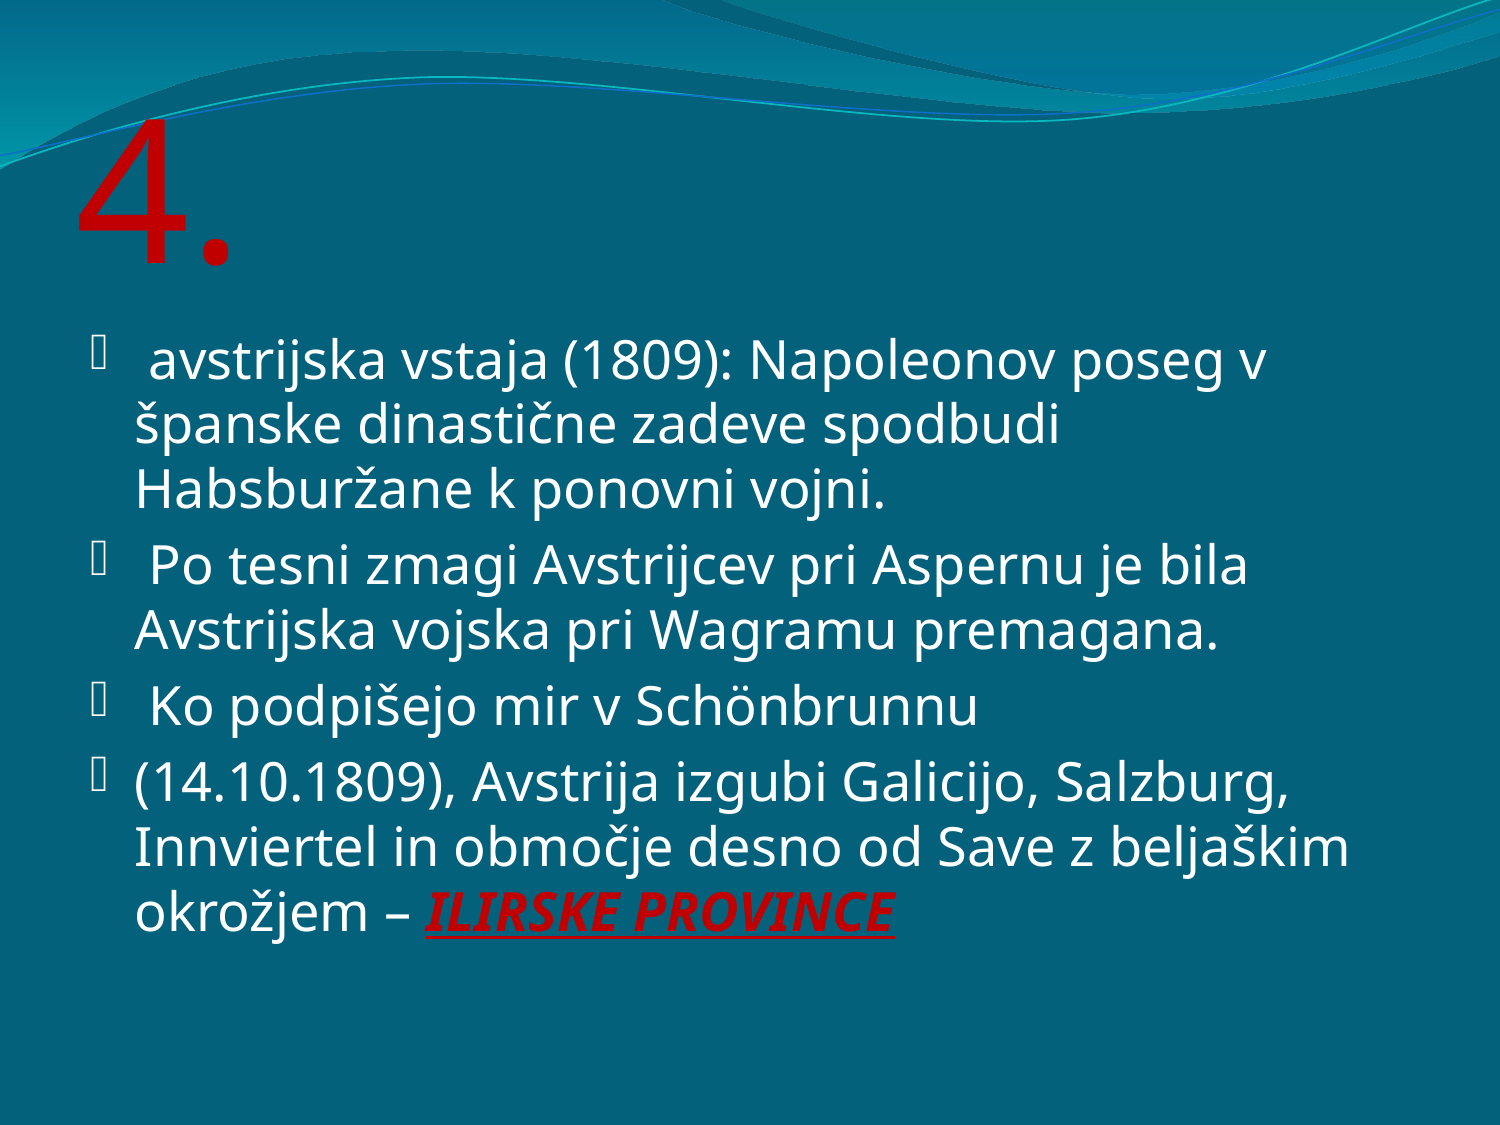

# 4.
 avstrijska vstaja (1809): Napoleonov poseg v španske dinastične zadeve spodbudi Habsburžane k ponovni vojni.
 Po tesni zmagi Avstrijcev pri Aspernu je bila Avstrijska vojska pri Wagramu premagana.
 Ko podpišejo mir v Schönbrunnu
(14.10.1809), Avstrija izgubi Galicijo, Salzburg, Innviertel in območje desno od Save z beljaškim okrožjem – ILIRSKE PROVINCE